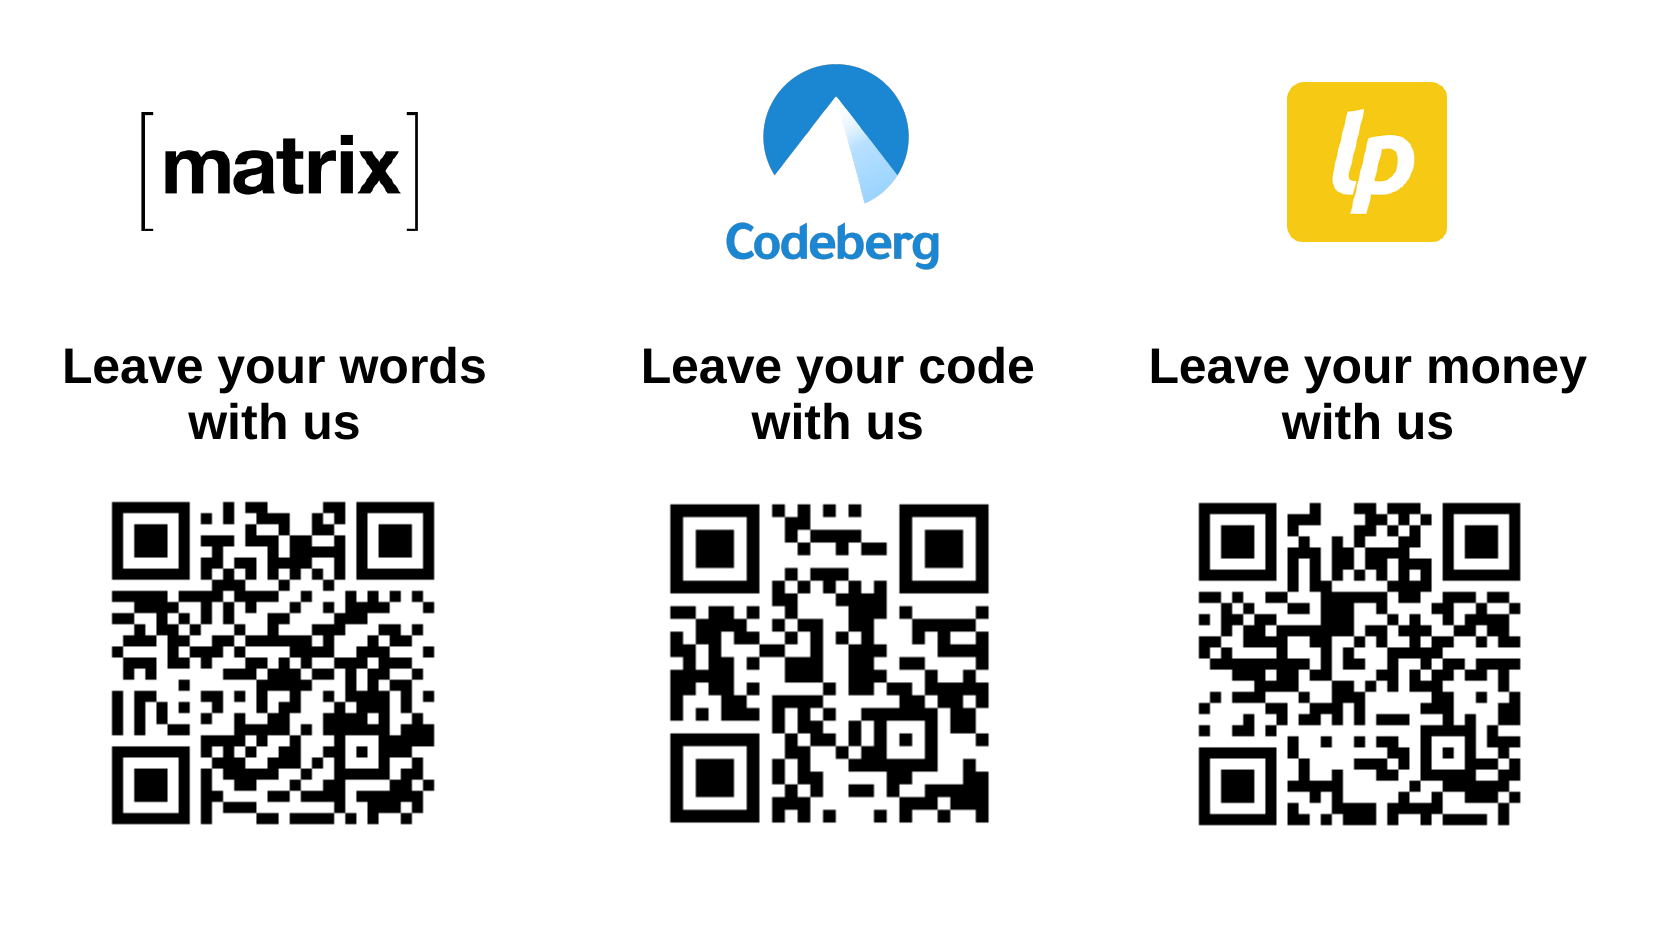

Leave your words
with us
Leave your code
with us
Leave your money
with us